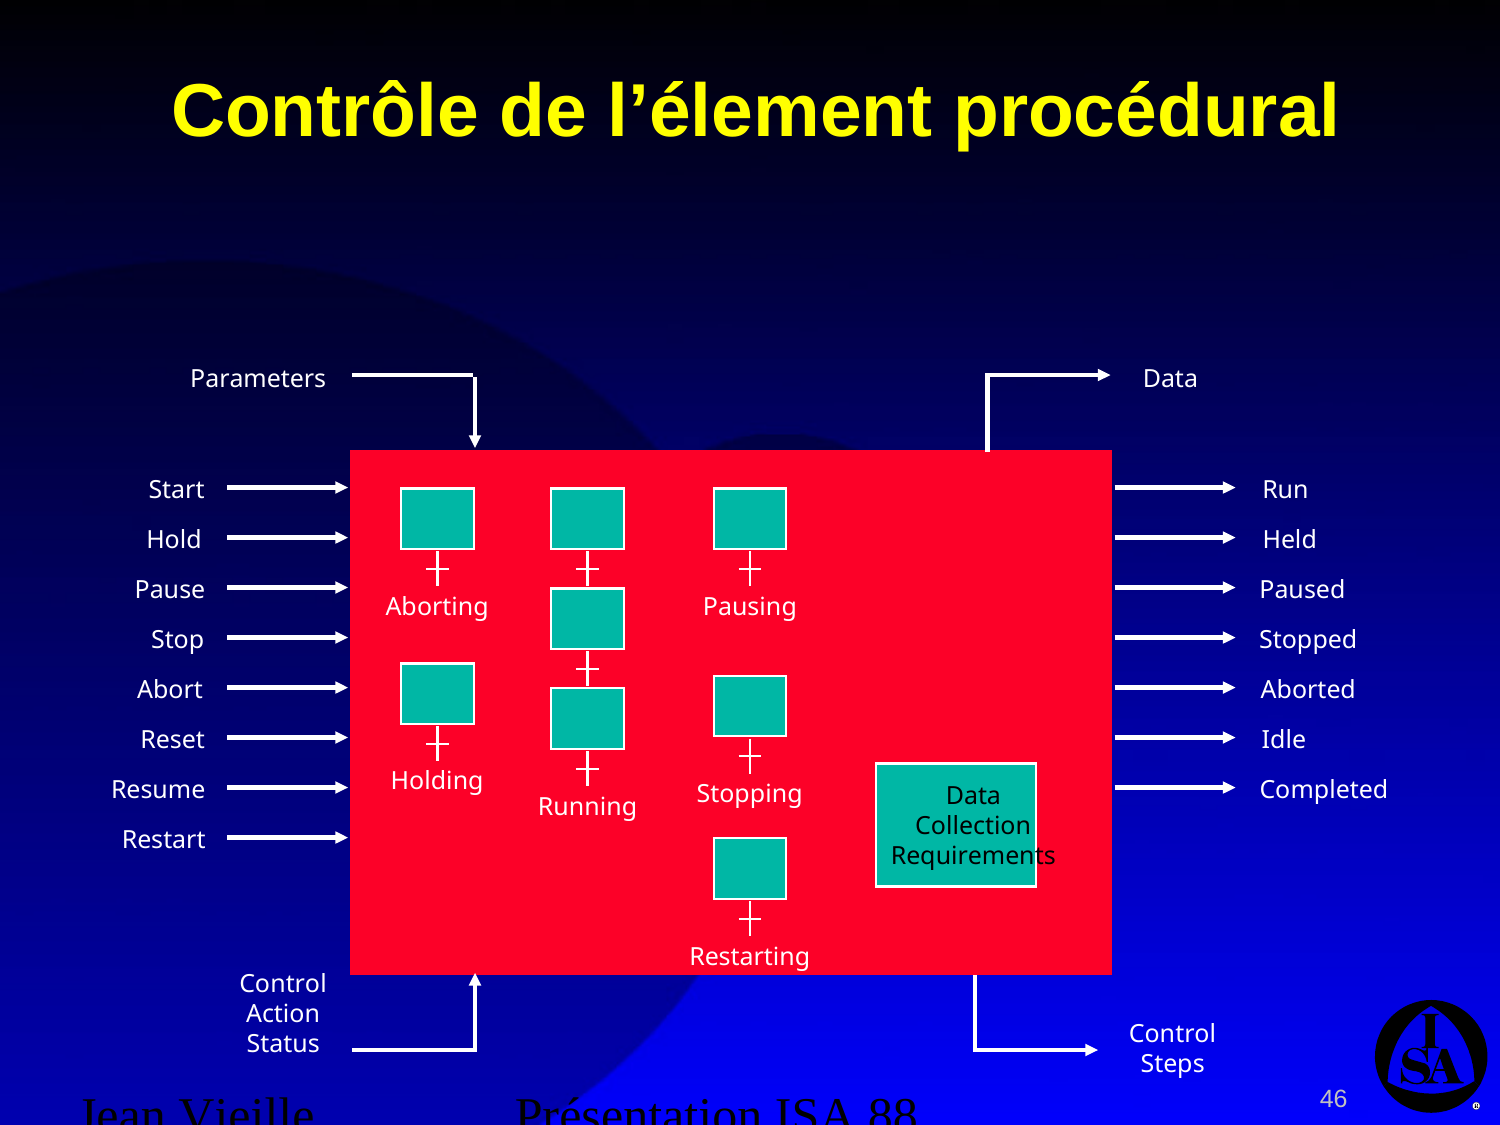

# Contrôle de l’élement procédural
Parameters
Data
Start
Run
Hold
Held
Pause
Paused
Aborting
Pausing
Stop
Stopped
Abort
Aborted
Reset
Idle
Holding
Data
Collection
Requirements
Resume
Completed
Stopping
Running
Restart
Restarting
Control
Action
Status
Control
Steps